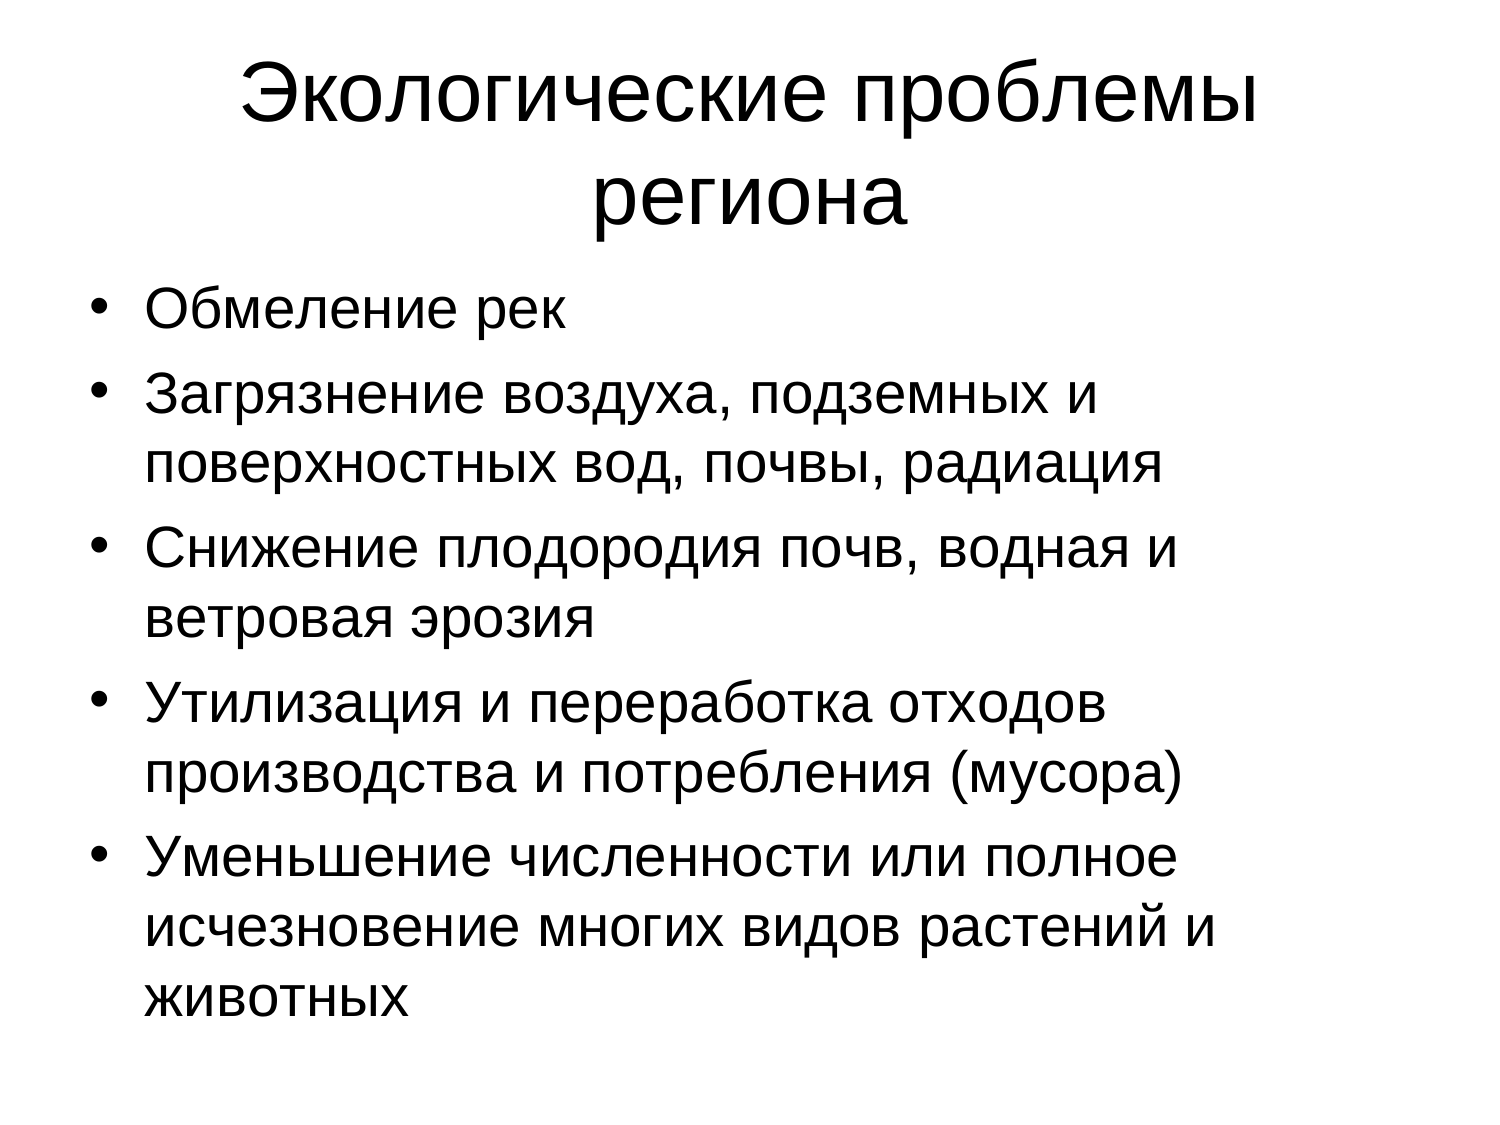

# Экологические проблемы региона
Обмеление рек
Загрязнение воздуха, подземных и поверхностных вод, почвы, радиация
Снижение плодородия почв, водная и ветровая эрозия
Утилизация и переработка отходов производства и потребления (мусора)
Уменьшение численности или полное исчезновение многих видов растений и животных